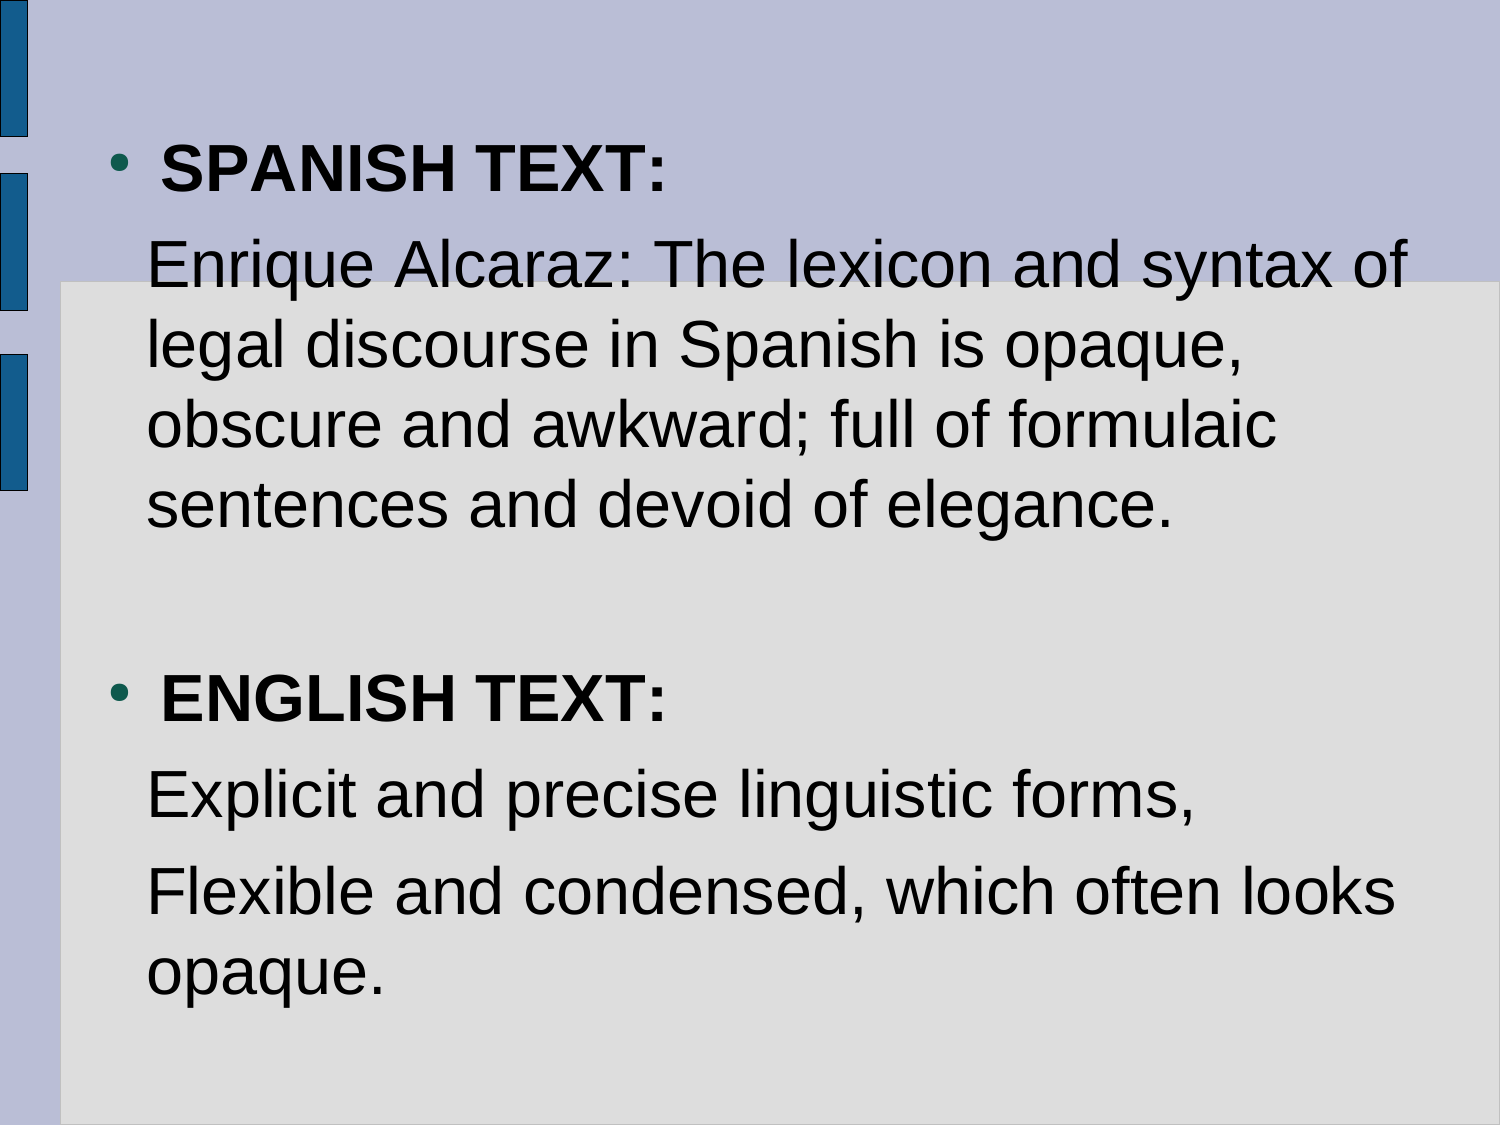

# SPANISH TEXT:
	Enrique Alcaraz: The lexicon and syntax of legal discourse in Spanish is opaque, obscure and awkward; full of formulaic sentences and devoid of elegance.
ENGLISH TEXT:
	Explicit and precise linguistic forms,
	Flexible and condensed, which often looks opaque.